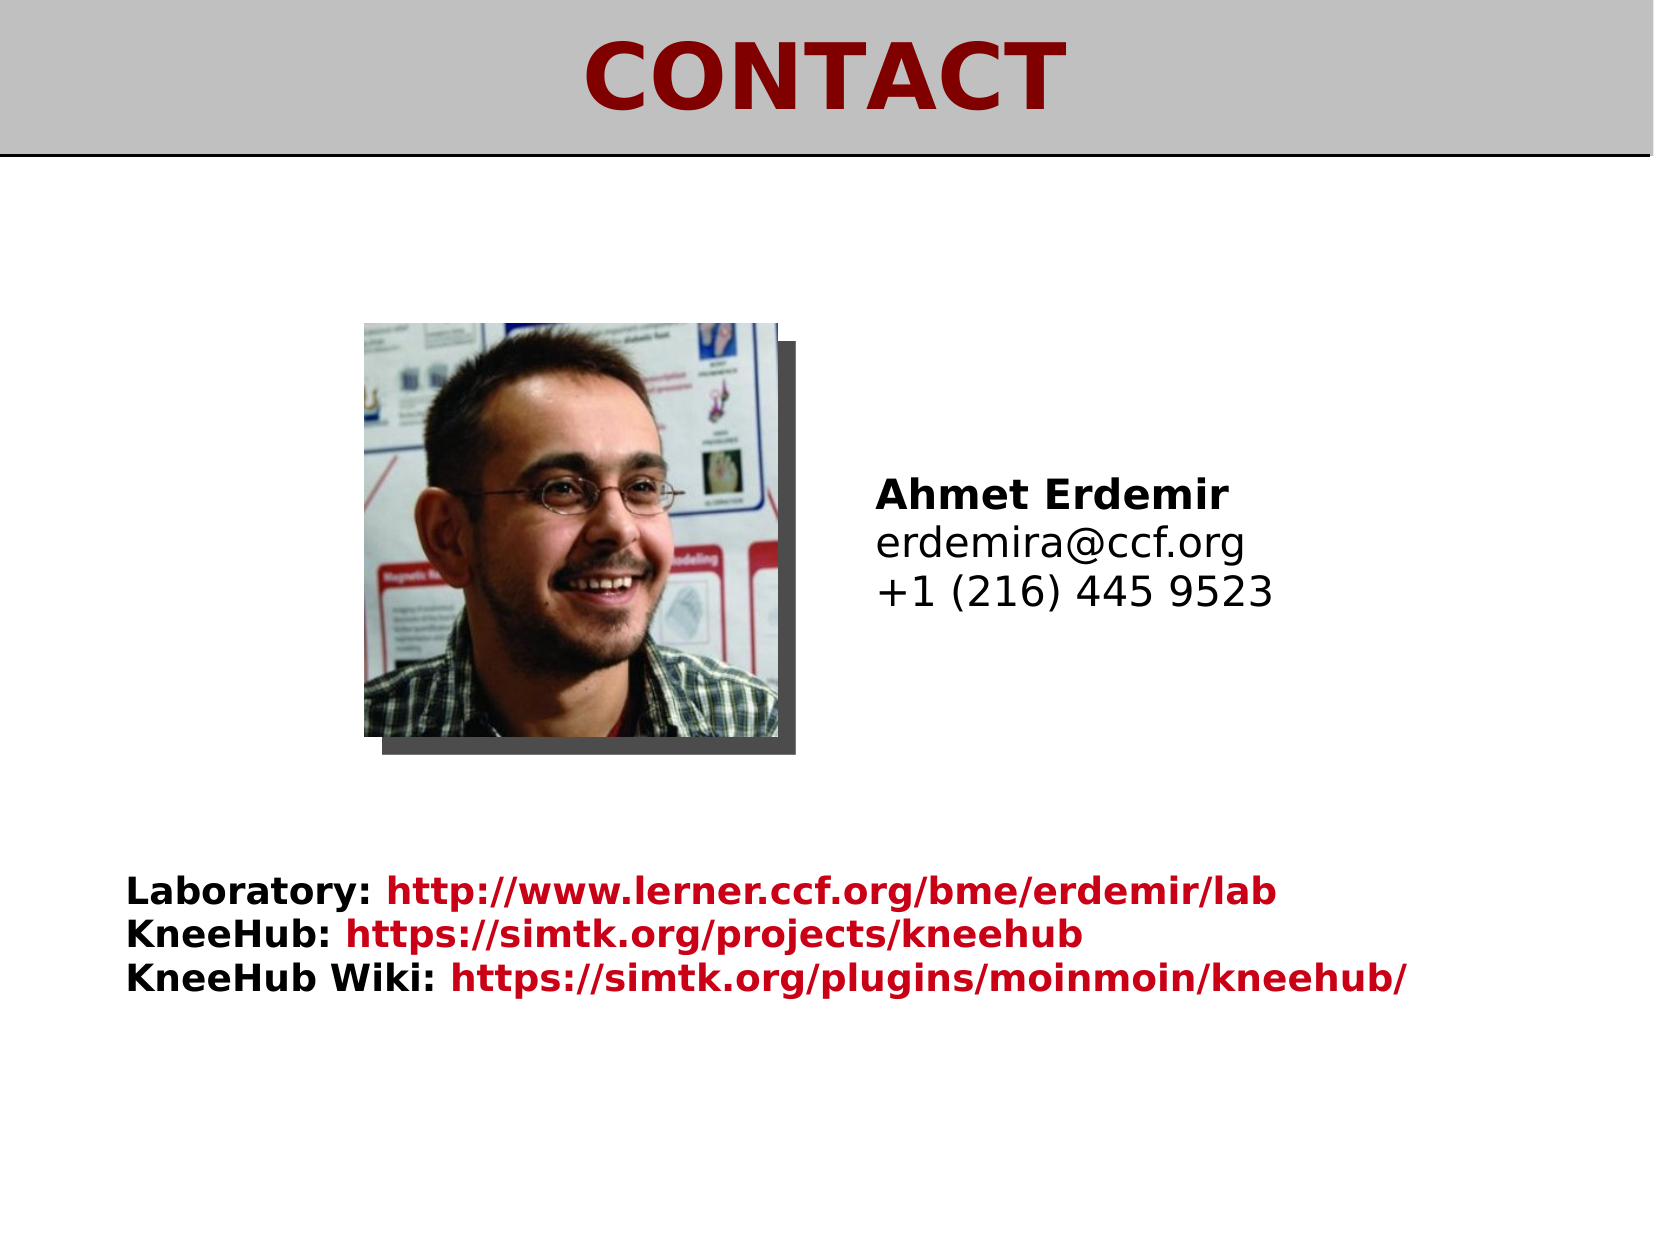

CONTACT
Ahmet Erdemir
erdemira@ccf.org
+1 (216) 445 9523
Laboratory: http://www.lerner.ccf.org/bme/erdemir/lab
KneeHub: https://simtk.org/projects/kneehub
KneeHub Wiki: https://simtk.org/plugins/moinmoin/kneehub/